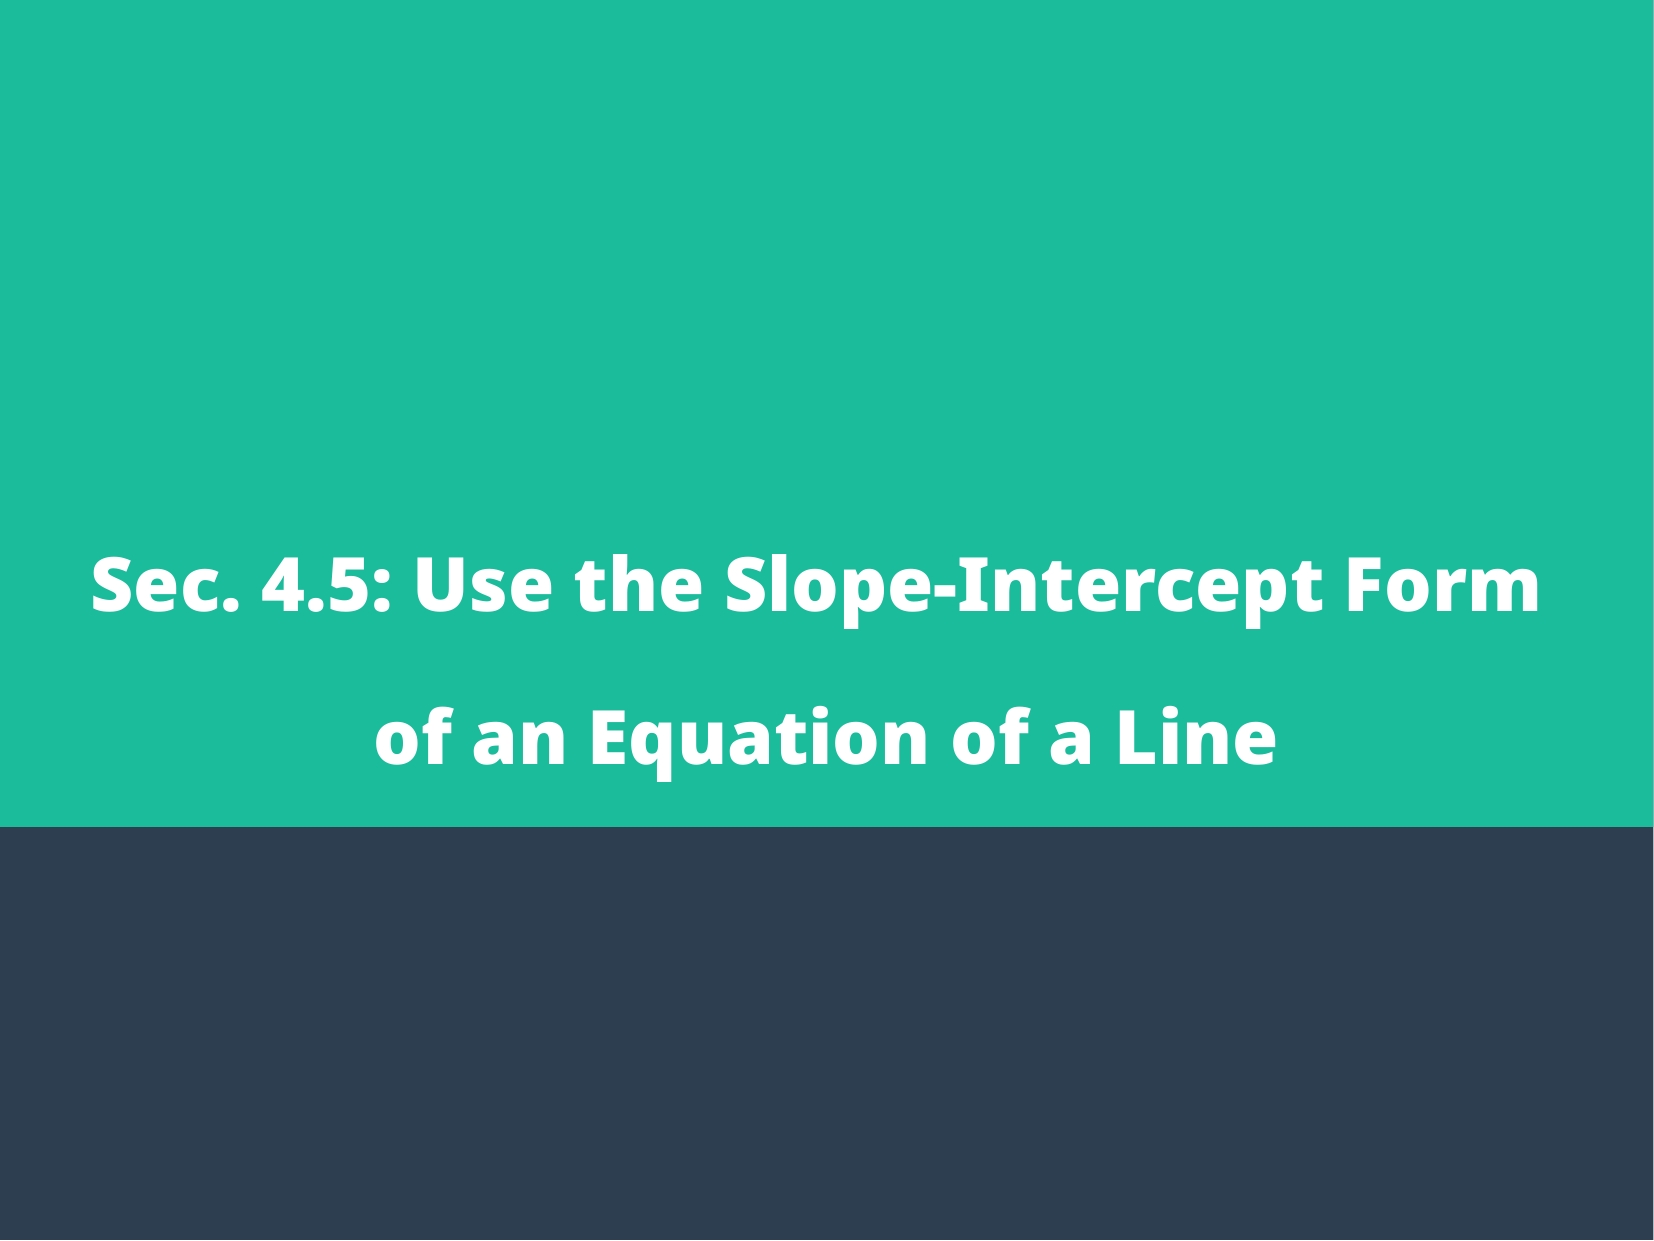

# Sec. 4.5: Use the Slope-Intercept Form of an Equation of a Line